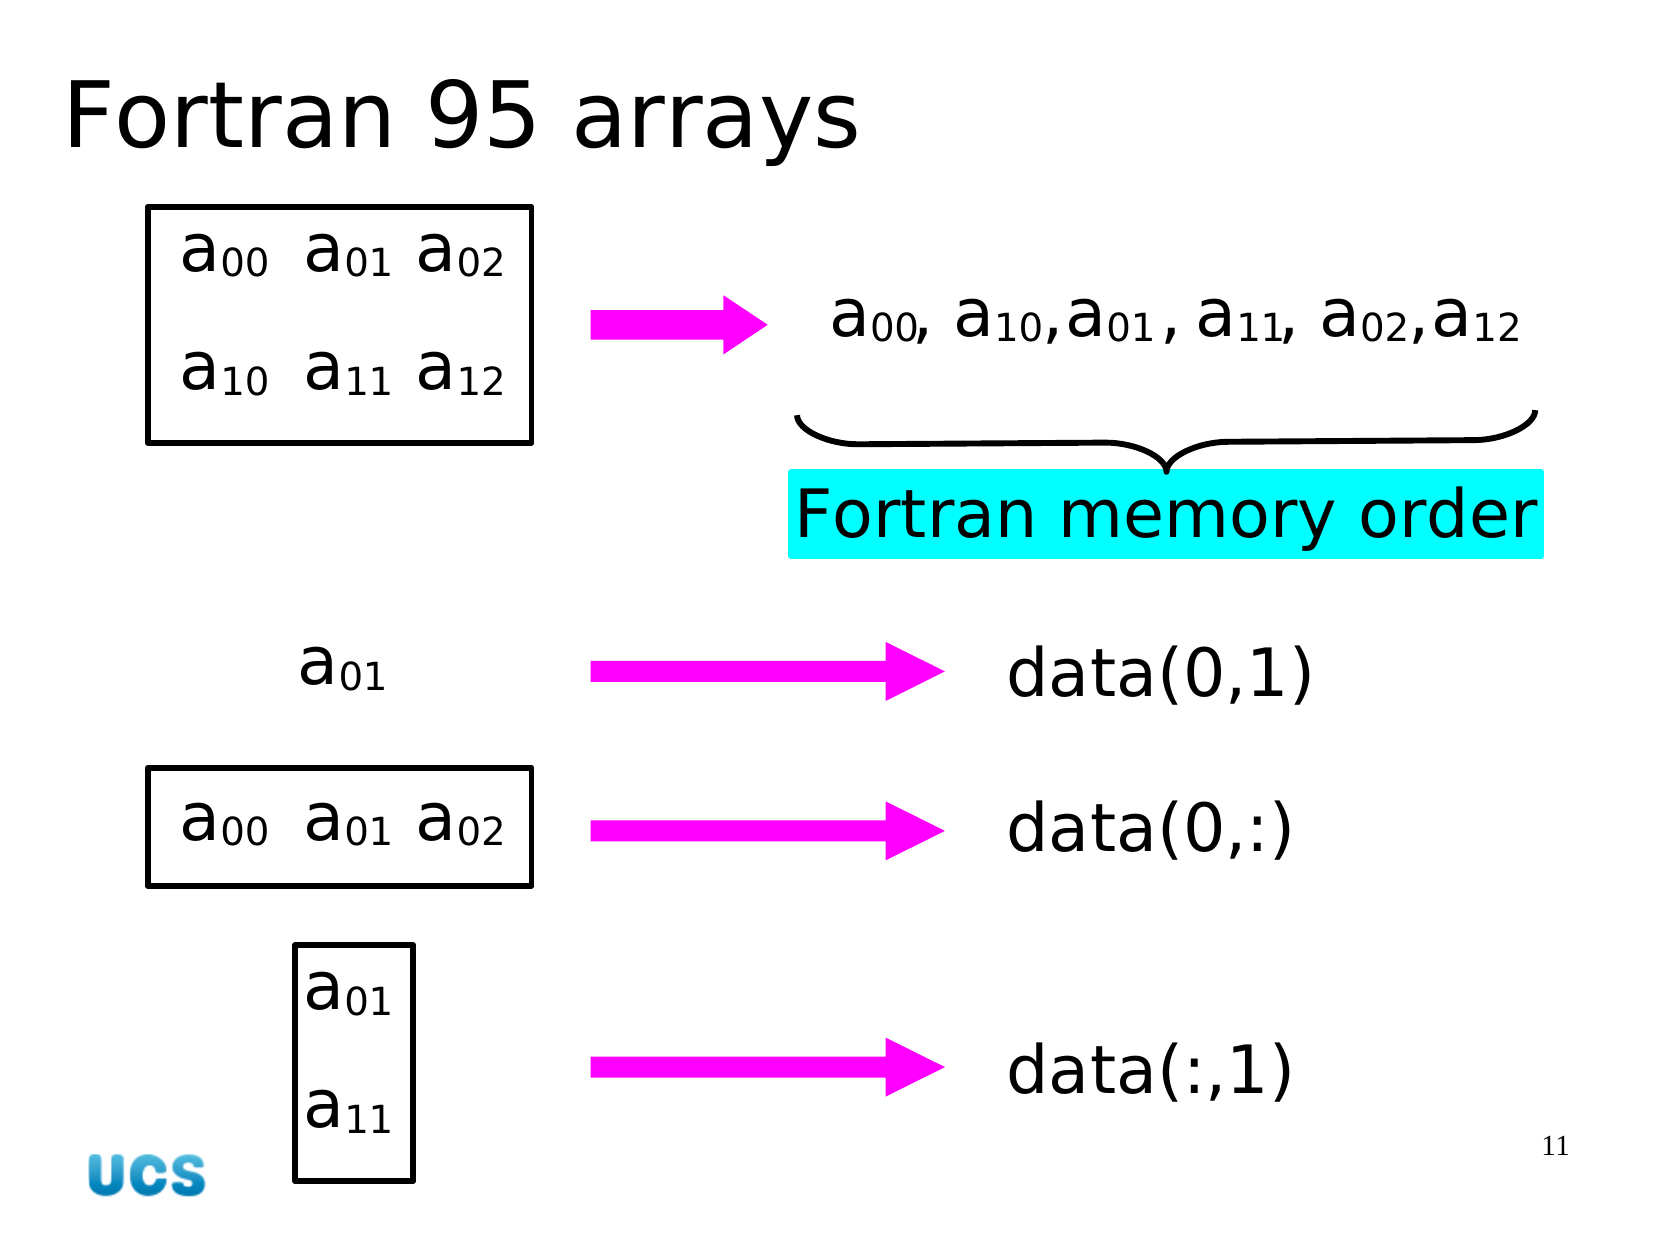

Fortran 95 arrays
a00
a01
a02
a00
,
a10
a01
a11
,
a02
a12
,
,
,
a10
a11
a12
Fortran memory order
a01
data(0,1)
a00
a01
a02
data(0,:)
a01
data(:,1)
a11
11